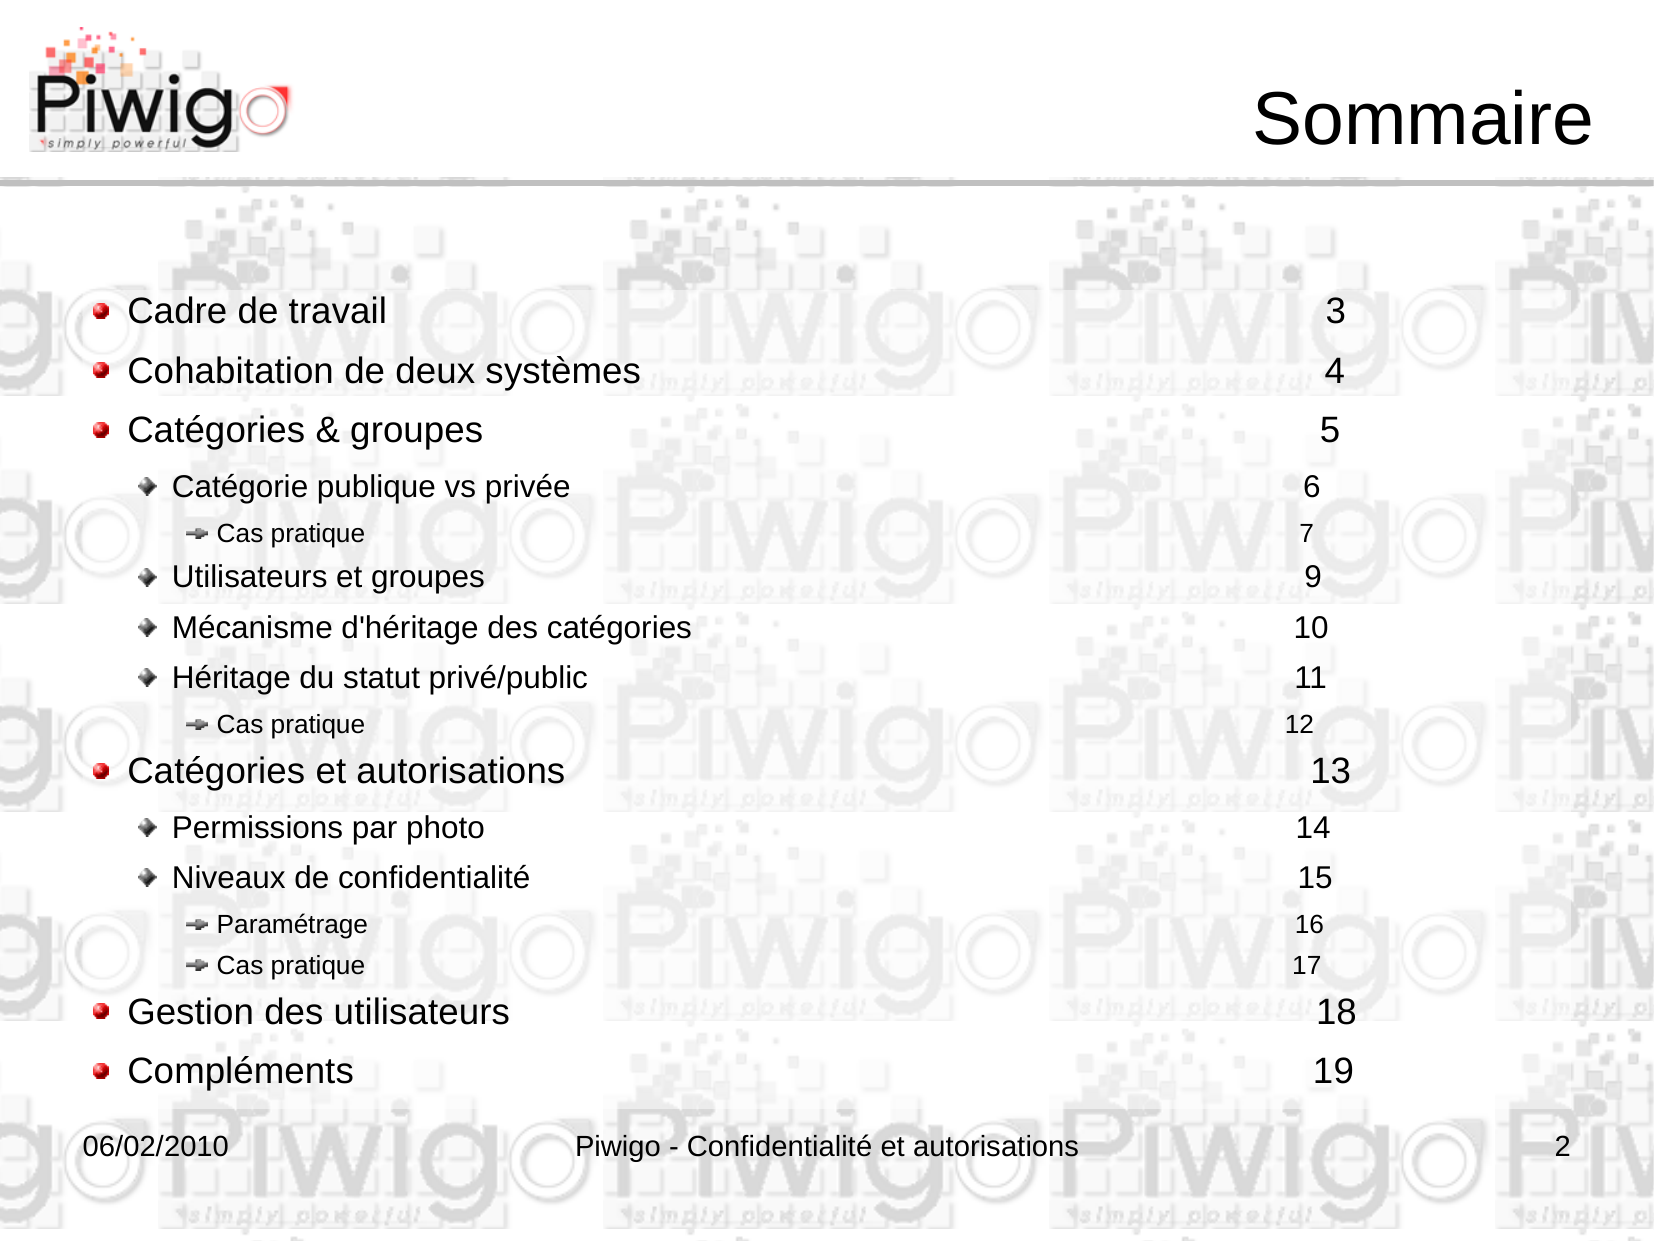

# Sommaire
Cadre de travail 3
Cohabitation de deux systèmes 4
Catégories & groupes 5
Catégorie publique vs privée 6
Cas pratique 7
Utilisateurs et groupes 9
Mécanisme d'héritage des catégories 10
Héritage du statut privé/public 11
Cas pratique 12
Catégories et autorisations 13
Permissions par photo 14
Niveaux de confidentialité 15
Paramétrage 16
Cas pratique 17
Gestion des utilisateurs 18
Compléments 19
06/02/2010
Piwigo - Confidentialité et autorisations
2